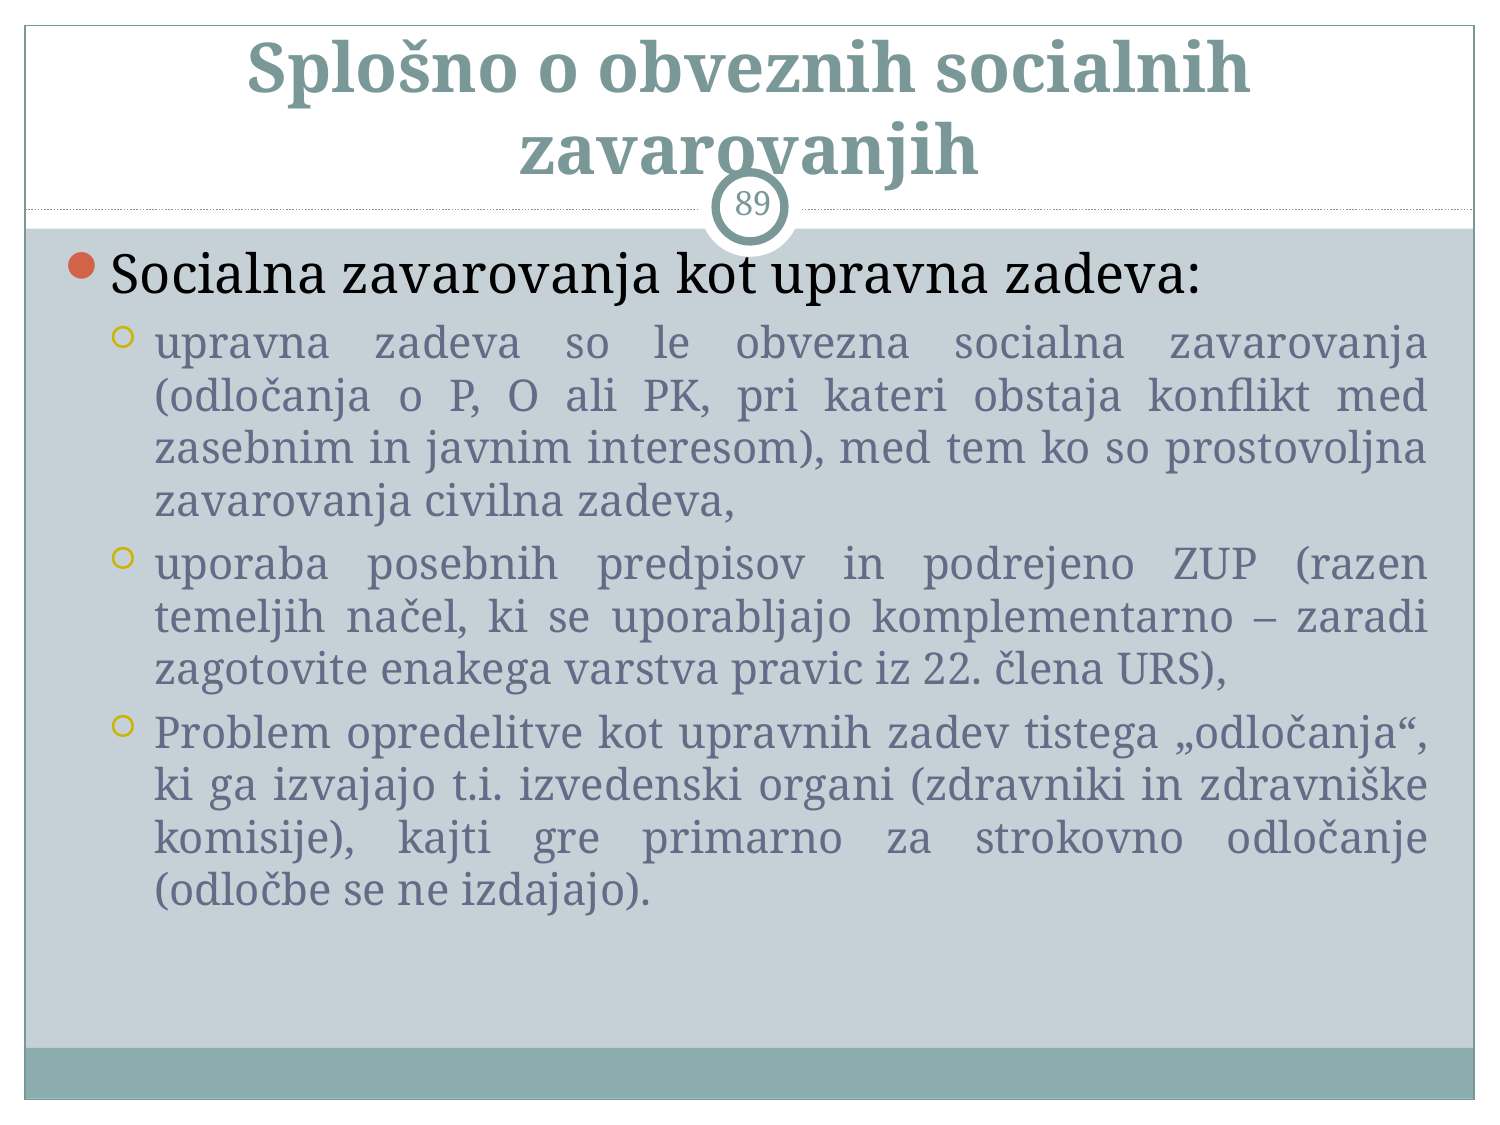

# Splošno o obveznih socialnih zavarovanjih
Socialna zavarovanja kot upravna zadeva:
upravna zadeva so le obvezna socialna zavarovanja (odločanja o P, O ali PK, pri kateri obstaja konflikt med zasebnim in javnim interesom), med tem ko so prostovoljna zavarovanja civilna zadeva,
uporaba posebnih predpisov in podrejeno ZUP (razen temeljih načel, ki se uporabljajo komplementarno – zaradi zagotovite enakega varstva pravic iz 22. člena URS),
Problem opredelitve kot upravnih zadev tistega „odločanja“, ki ga izvajajo t.i. izvedenski organi (zdravniki in zdravniške komisije), kajti gre primarno za strokovno odločanje (odločbe se ne izdajajo).